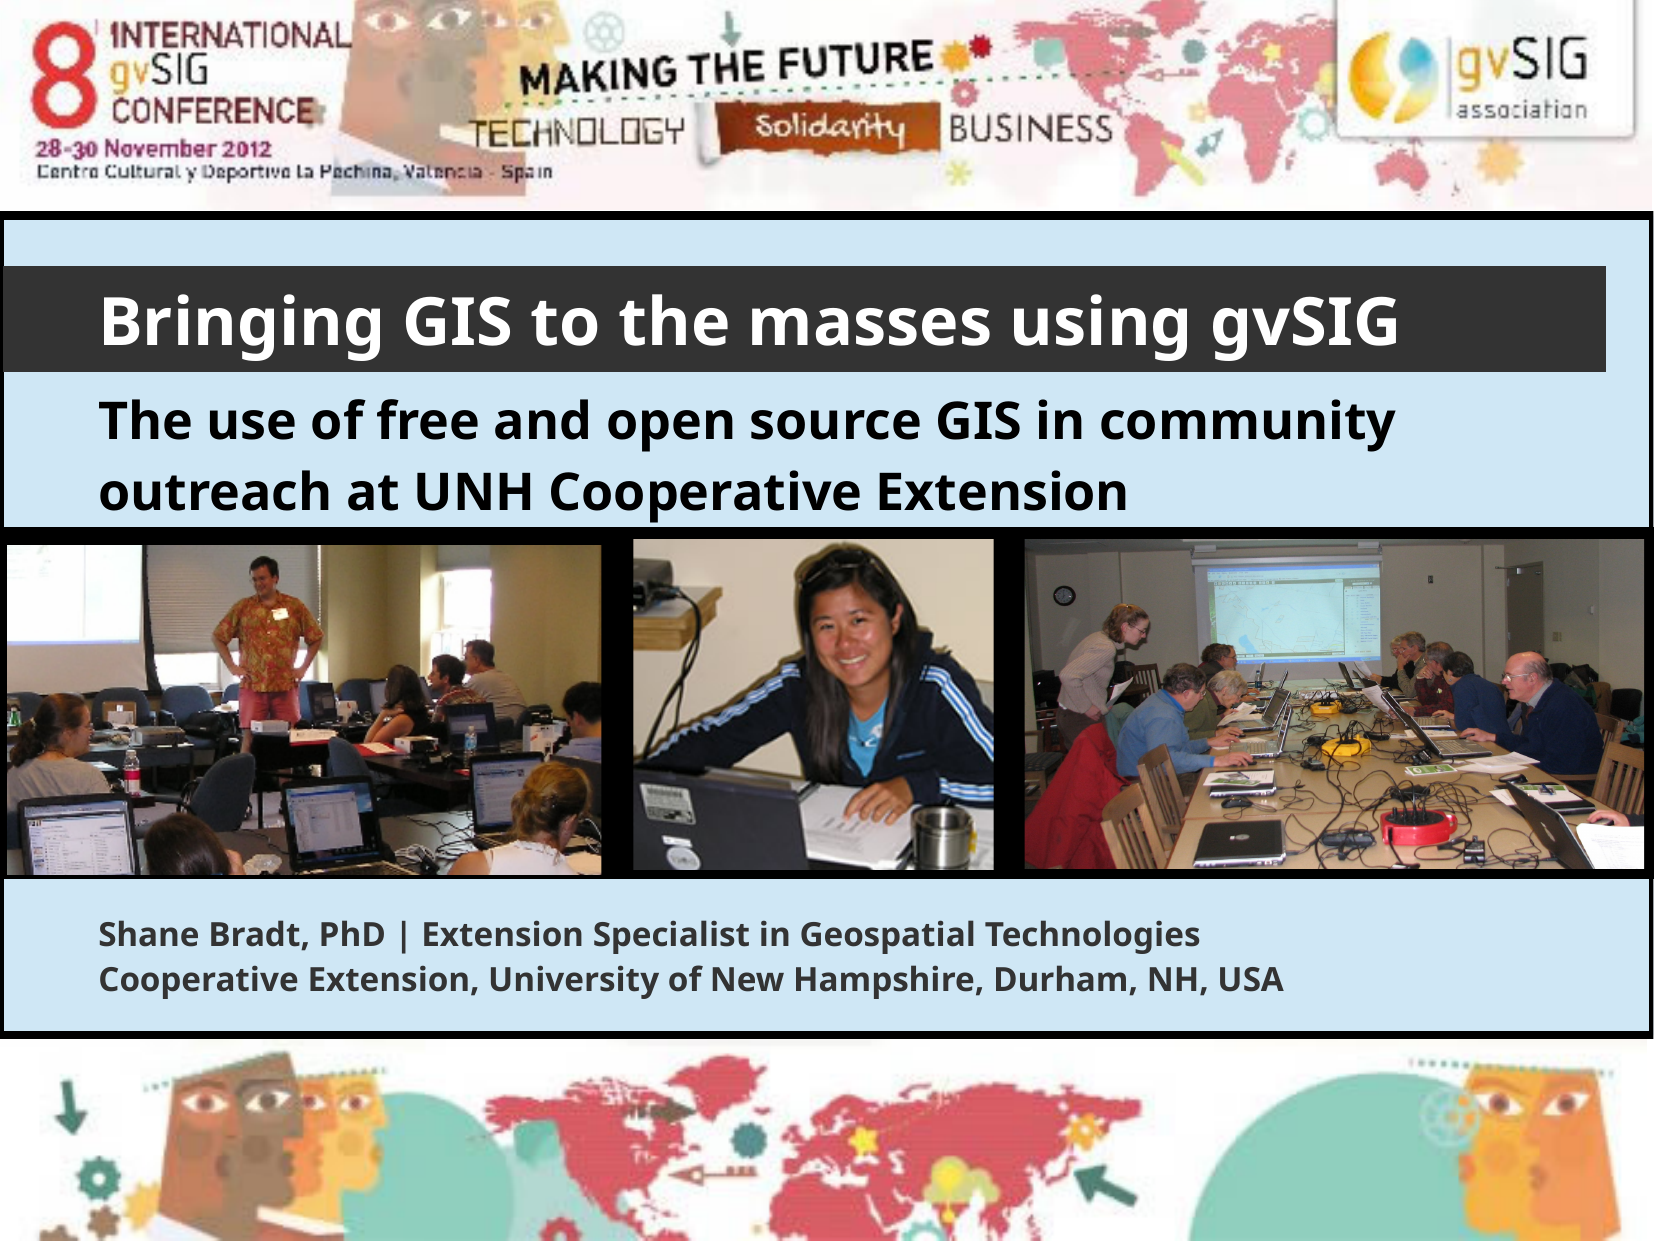

Bringing GIS to the masses using gvSIG
The use of free and open source GIS in community outreach at UNH Cooperative Extension
Shane Bradt, PhD | Extension Specialist in Geospatial Technologies
Cooperative Extension, University of New Hampshire, Durham, NH, USA